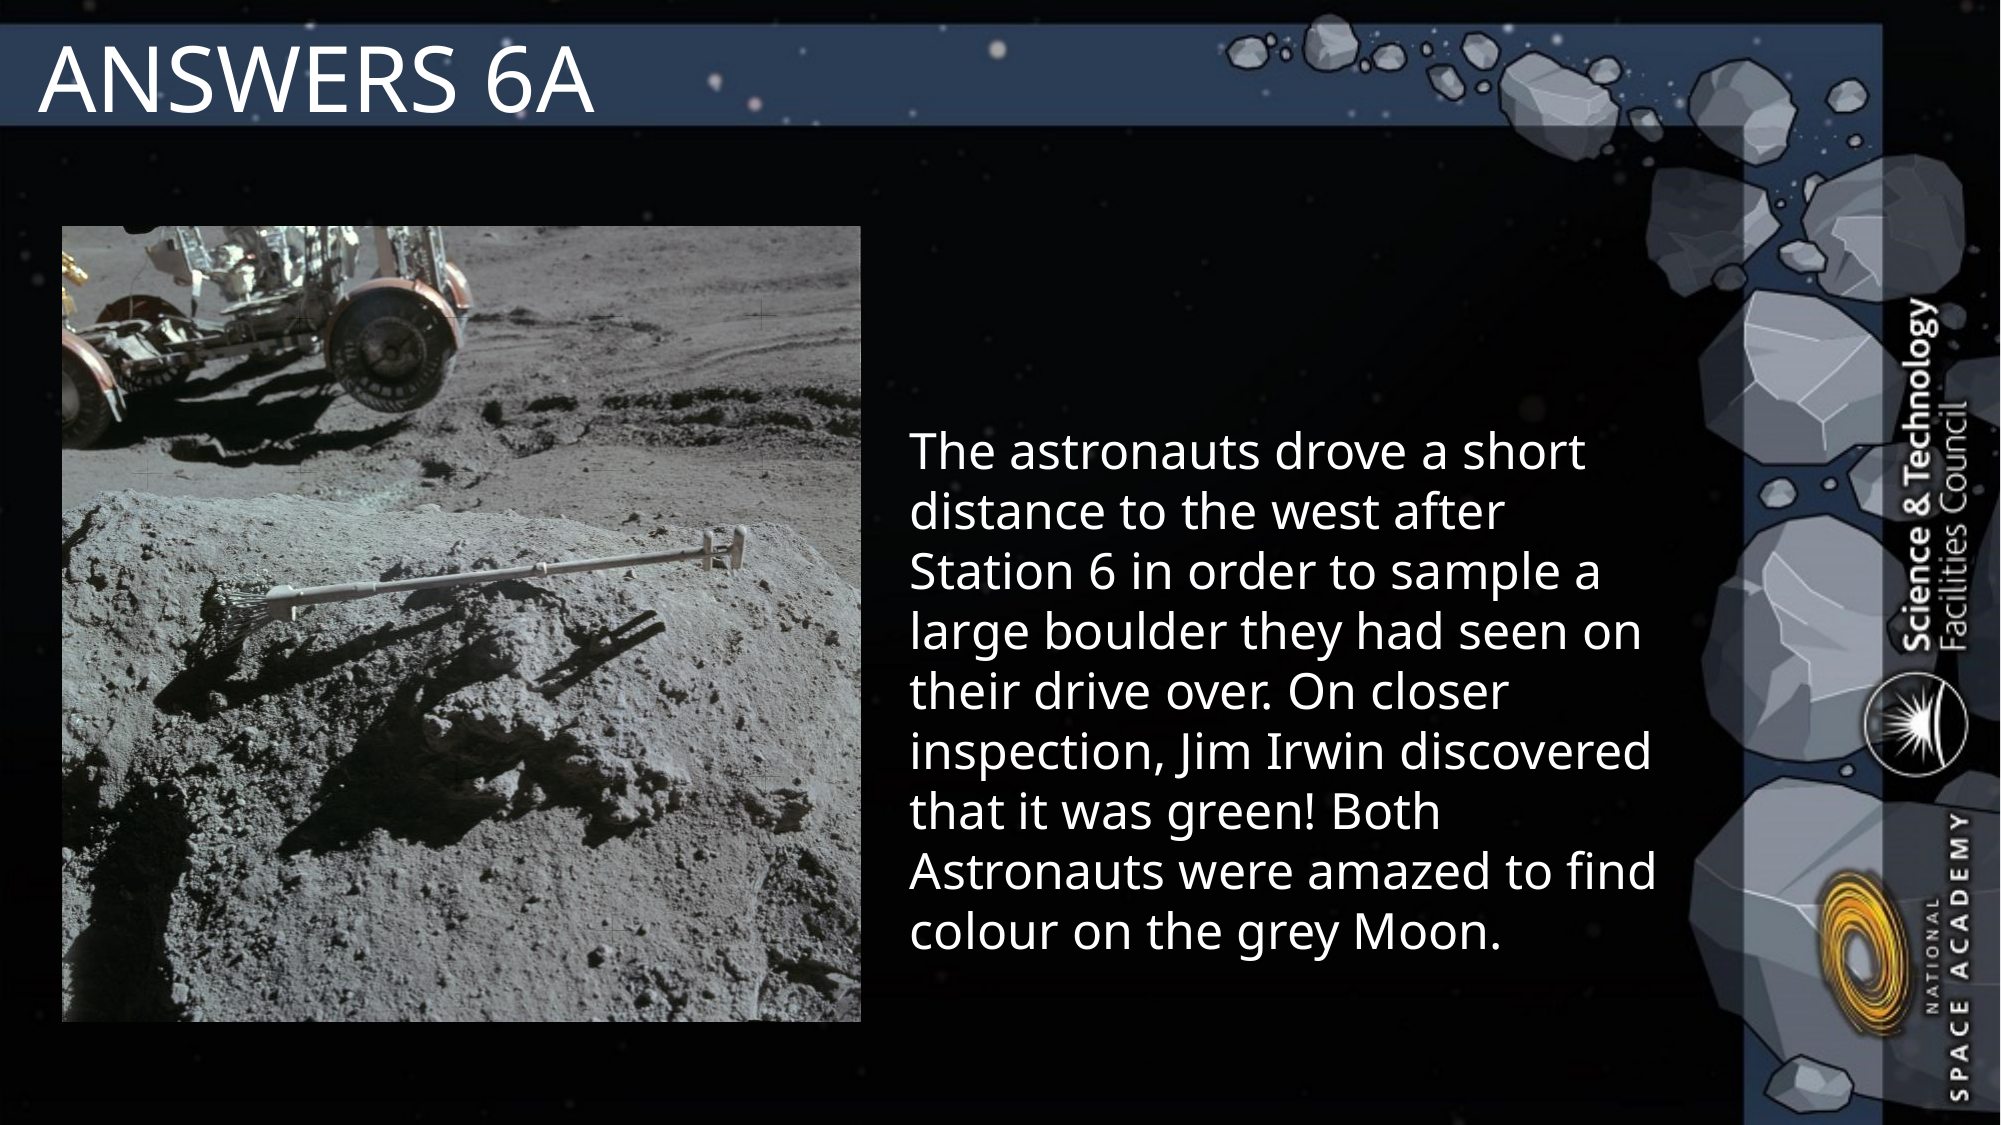

ANSWERS 6A
The astronauts drove a short distance to the west after Station 6 in order to sample a large boulder they had seen on their drive over. On closer inspection, Jim Irwin discovered that it was green! Both Astronauts were amazed to find colour on the grey Moon.